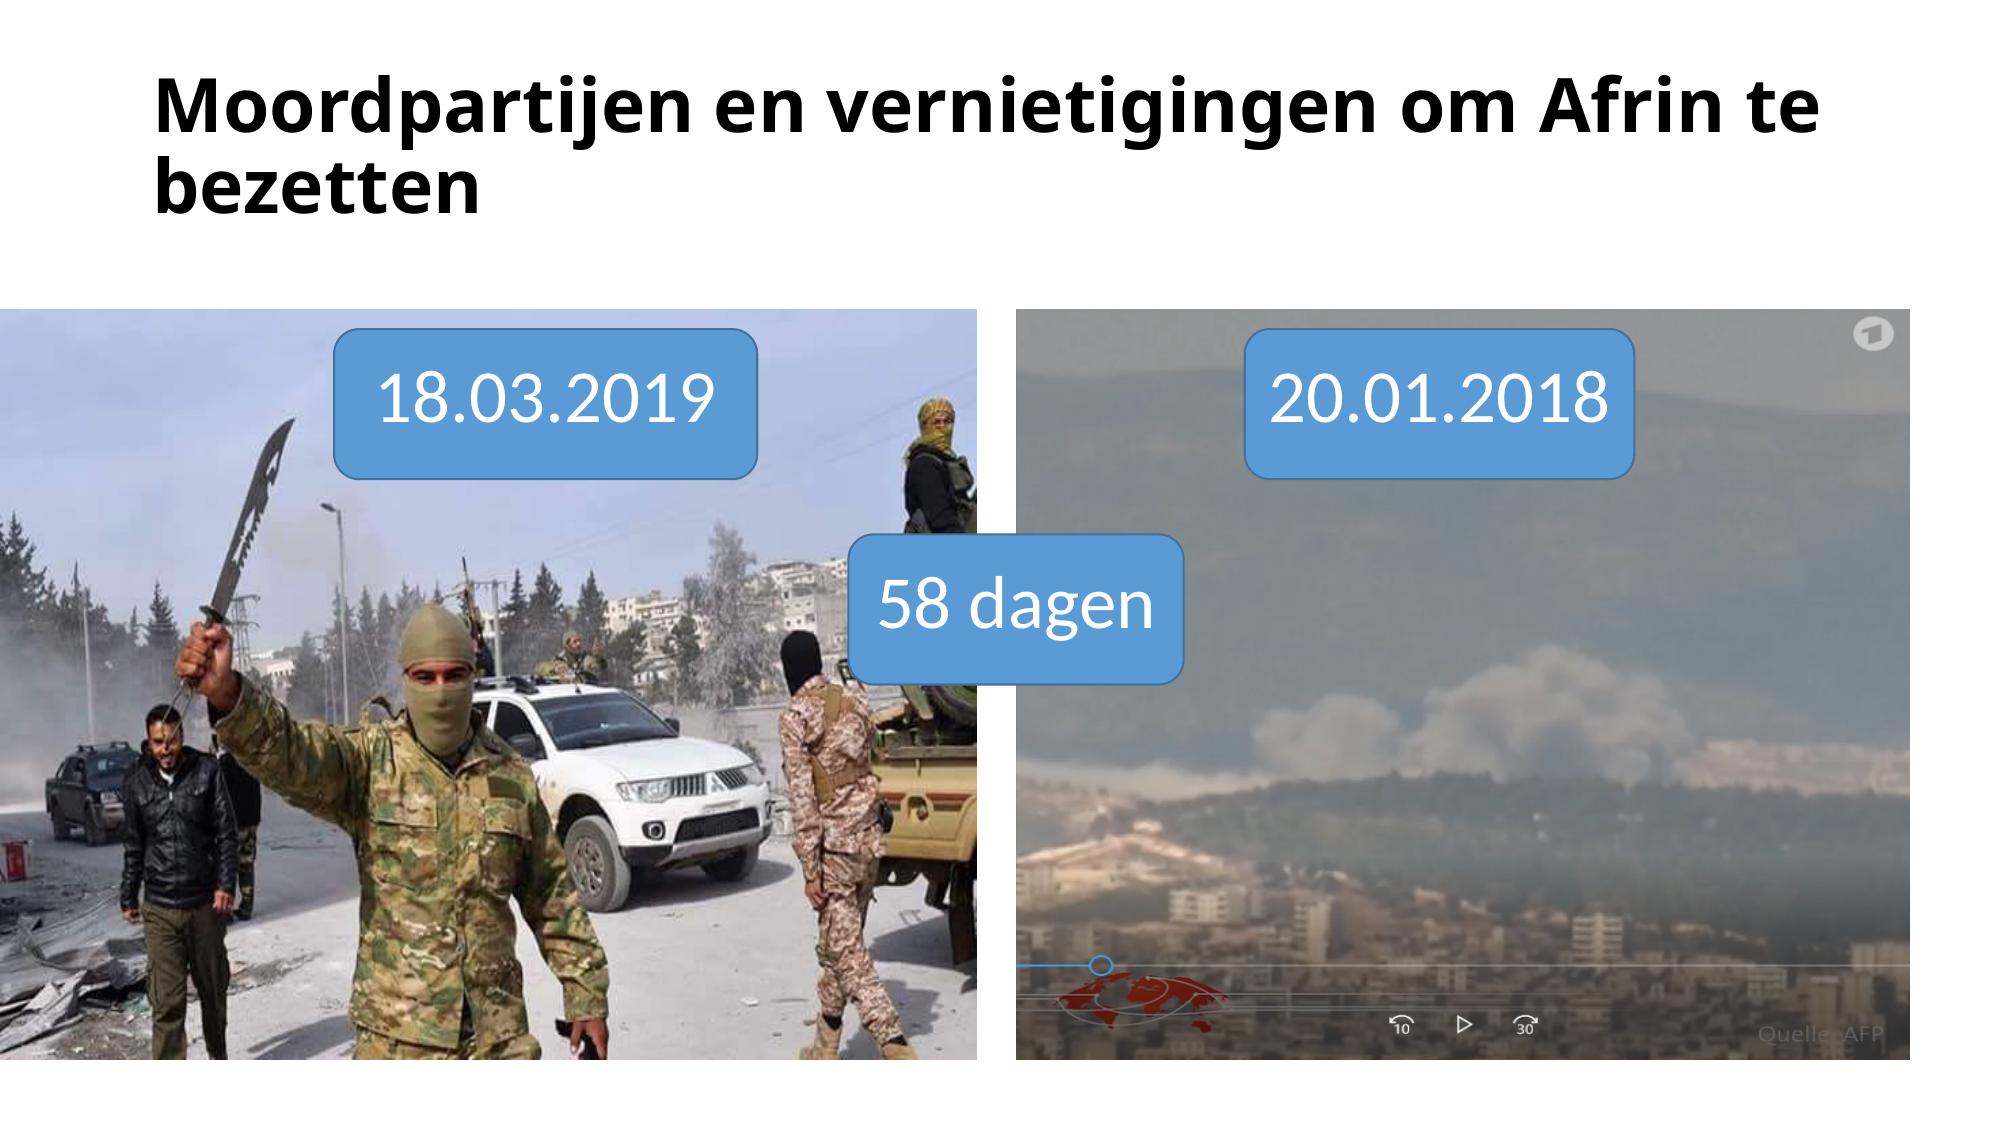

# Moordpartijen en vernietigingen om Afrin te bezetten
18.03.2019
20.01.2018
58 dagen